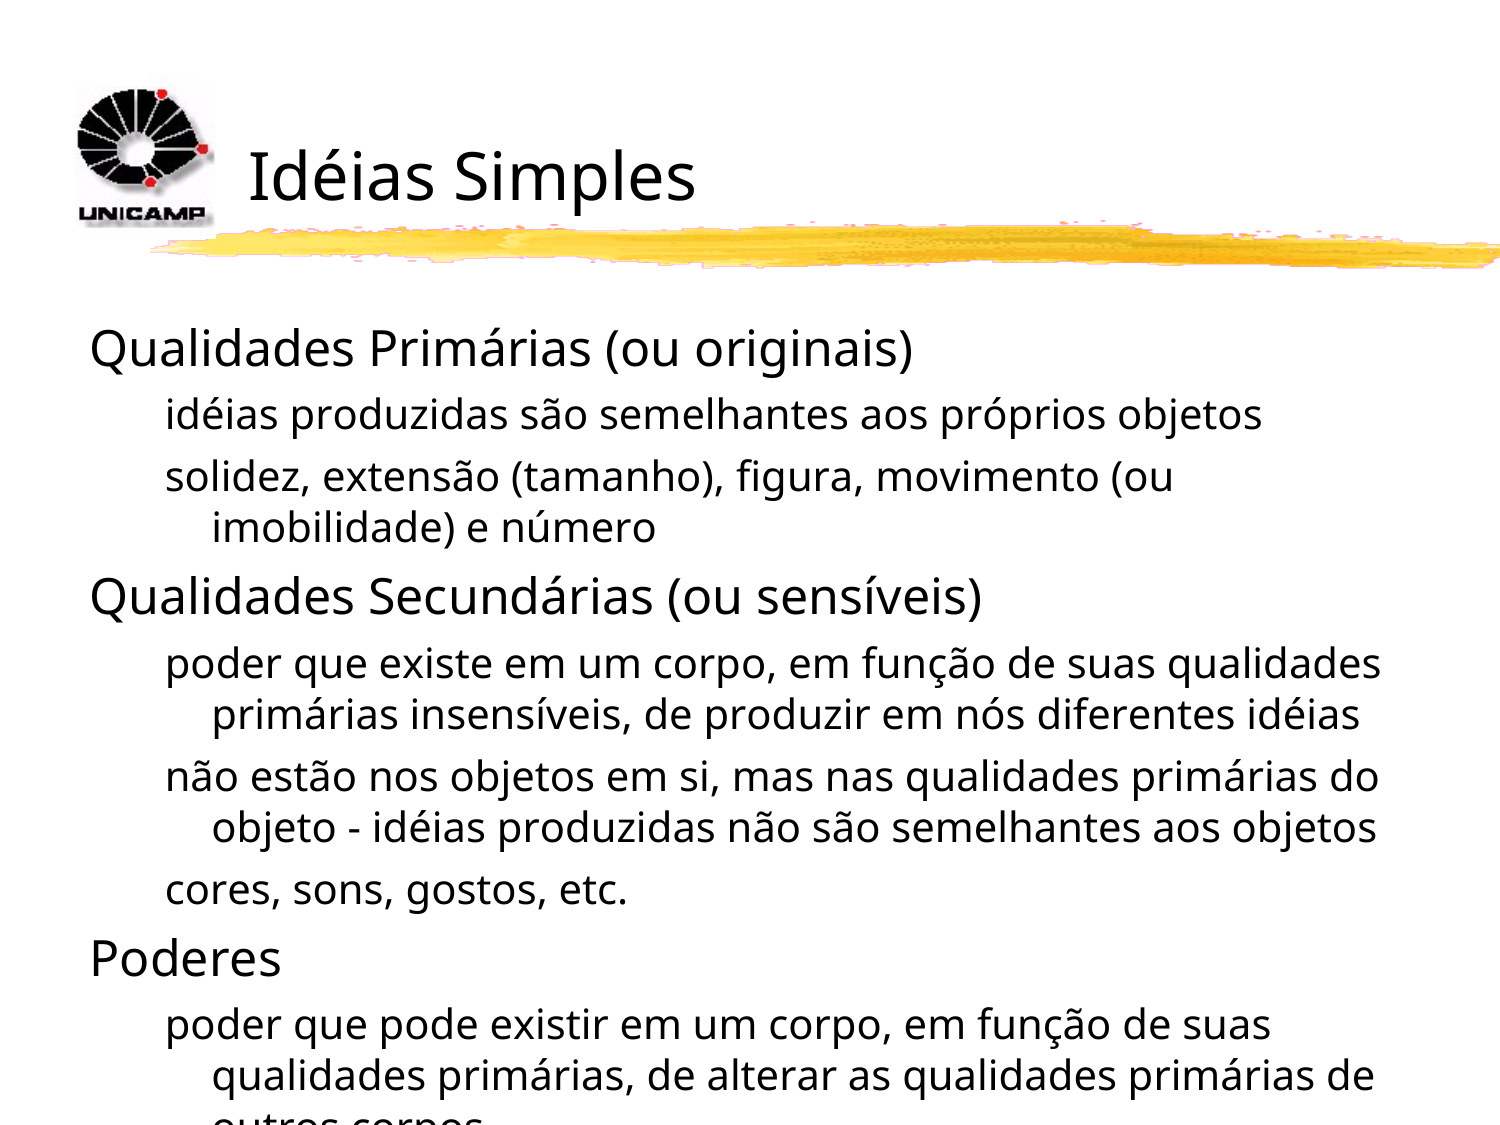

# Idéias Simples
Qualidades Primárias (ou originais)
idéias produzidas são semelhantes aos próprios objetos
solidez, extensão (tamanho), figura, movimento (ou imobilidade) e número
Qualidades Secundárias (ou sensíveis)
poder que existe em um corpo, em função de suas qualidades primárias insensíveis, de produzir em nós diferentes idéias
não estão nos objetos em si, mas nas qualidades primárias do objeto - idéias produzidas não são semelhantes aos objetos
cores, sons, gostos, etc.
Poderes
poder que pode existir em um corpo, em função de suas qualidades primárias, de alterar as qualidades primárias de outros corpos